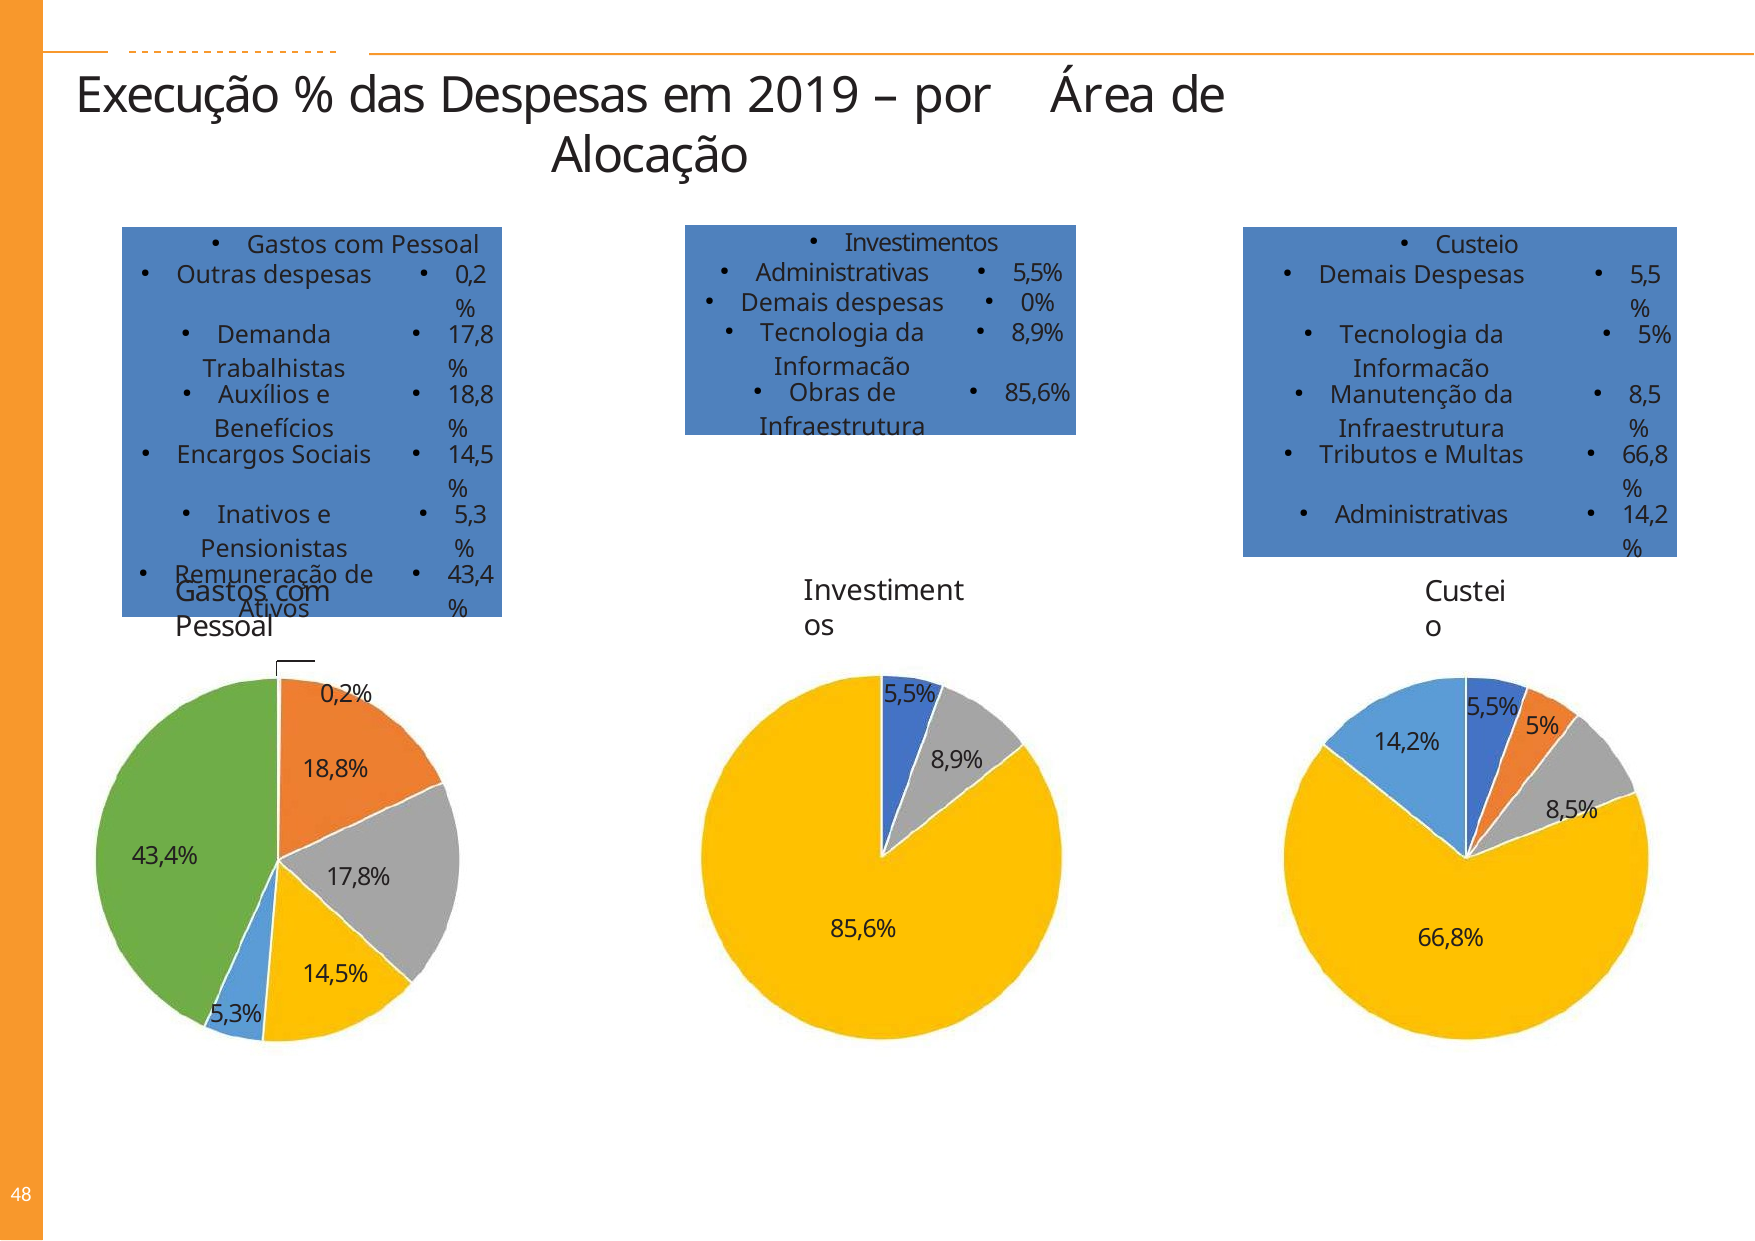

# Execução % das Despesas em 2019 – por	Área de Alocação
| Investimentos | |
| --- | --- |
| Administrativas | 5,5% |
| Demais despesas | 0% |
| Tecnologia da Informação | 8,9% |
| Obras de Infraestrutura | 85,6% |
| Gastos com Pessoal | |
| --- | --- |
| Outras despesas | 0,2% |
| Demanda Trabalhistas | 17,8% |
| Auxílios e Benefícios | 18,8% |
| Encargos Sociais | 14,5% |
| Inativos e Pensionistas | 5,3% |
| Remuneração de Ativos | 43,4% |
| Custeio | |
| --- | --- |
| Demais Despesas | 5,5% |
| Tecnologia da Informação | 5% |
| Manutenção da Infraestrutura | 8,5% |
| Tributos e Multas | 66,8% |
| Administrativas | 14,2% |
Investimentos
Gastos com Pessoal
0,2%
Custeio
5,5%
8,9%
5,5% 5%
8,5%
14,2%
18,8%
43,4%	17,8%
85,6%
66,8%
14,5%
5,3%
48